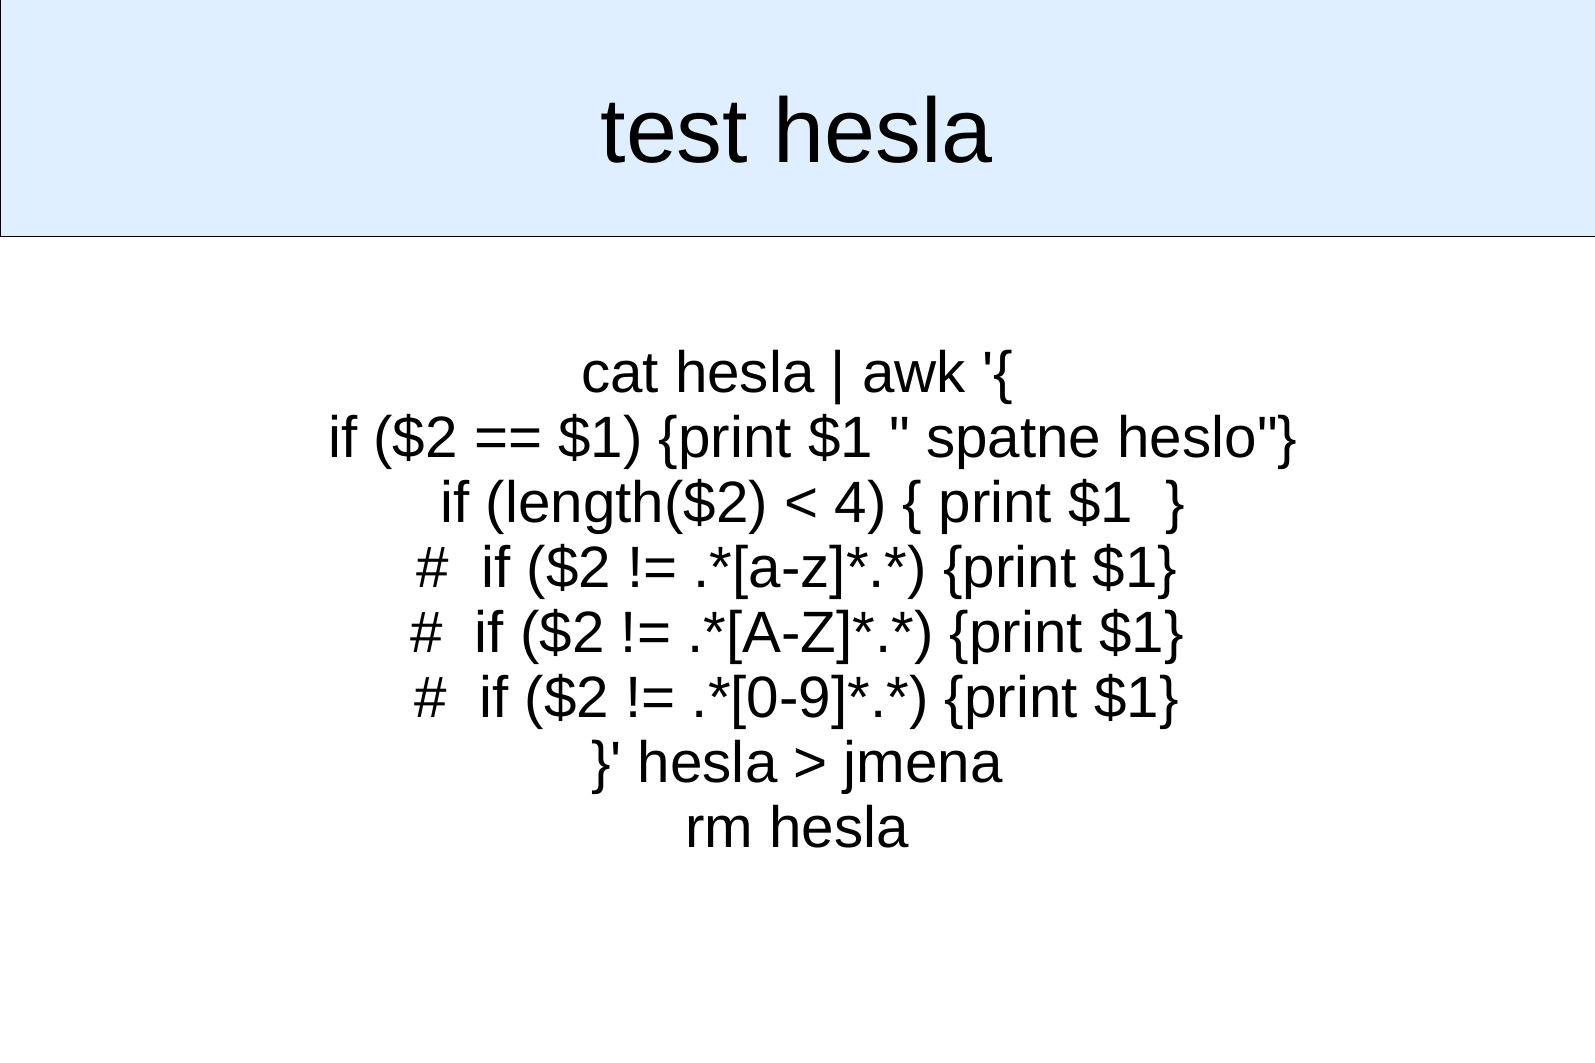

# test hesla
cat hesla | awk '{
 if ($2 == $1) {print $1 " spatne heslo"}
 if (length($2) < 4) { print $1 }
# if ($2 != .*[a-z]*.*) {print $1}
# if ($2 != .*[A-Z]*.*) {print $1}
# if ($2 != .*[0-9]*.*) {print $1}
}' hesla > jmena
rm hesla